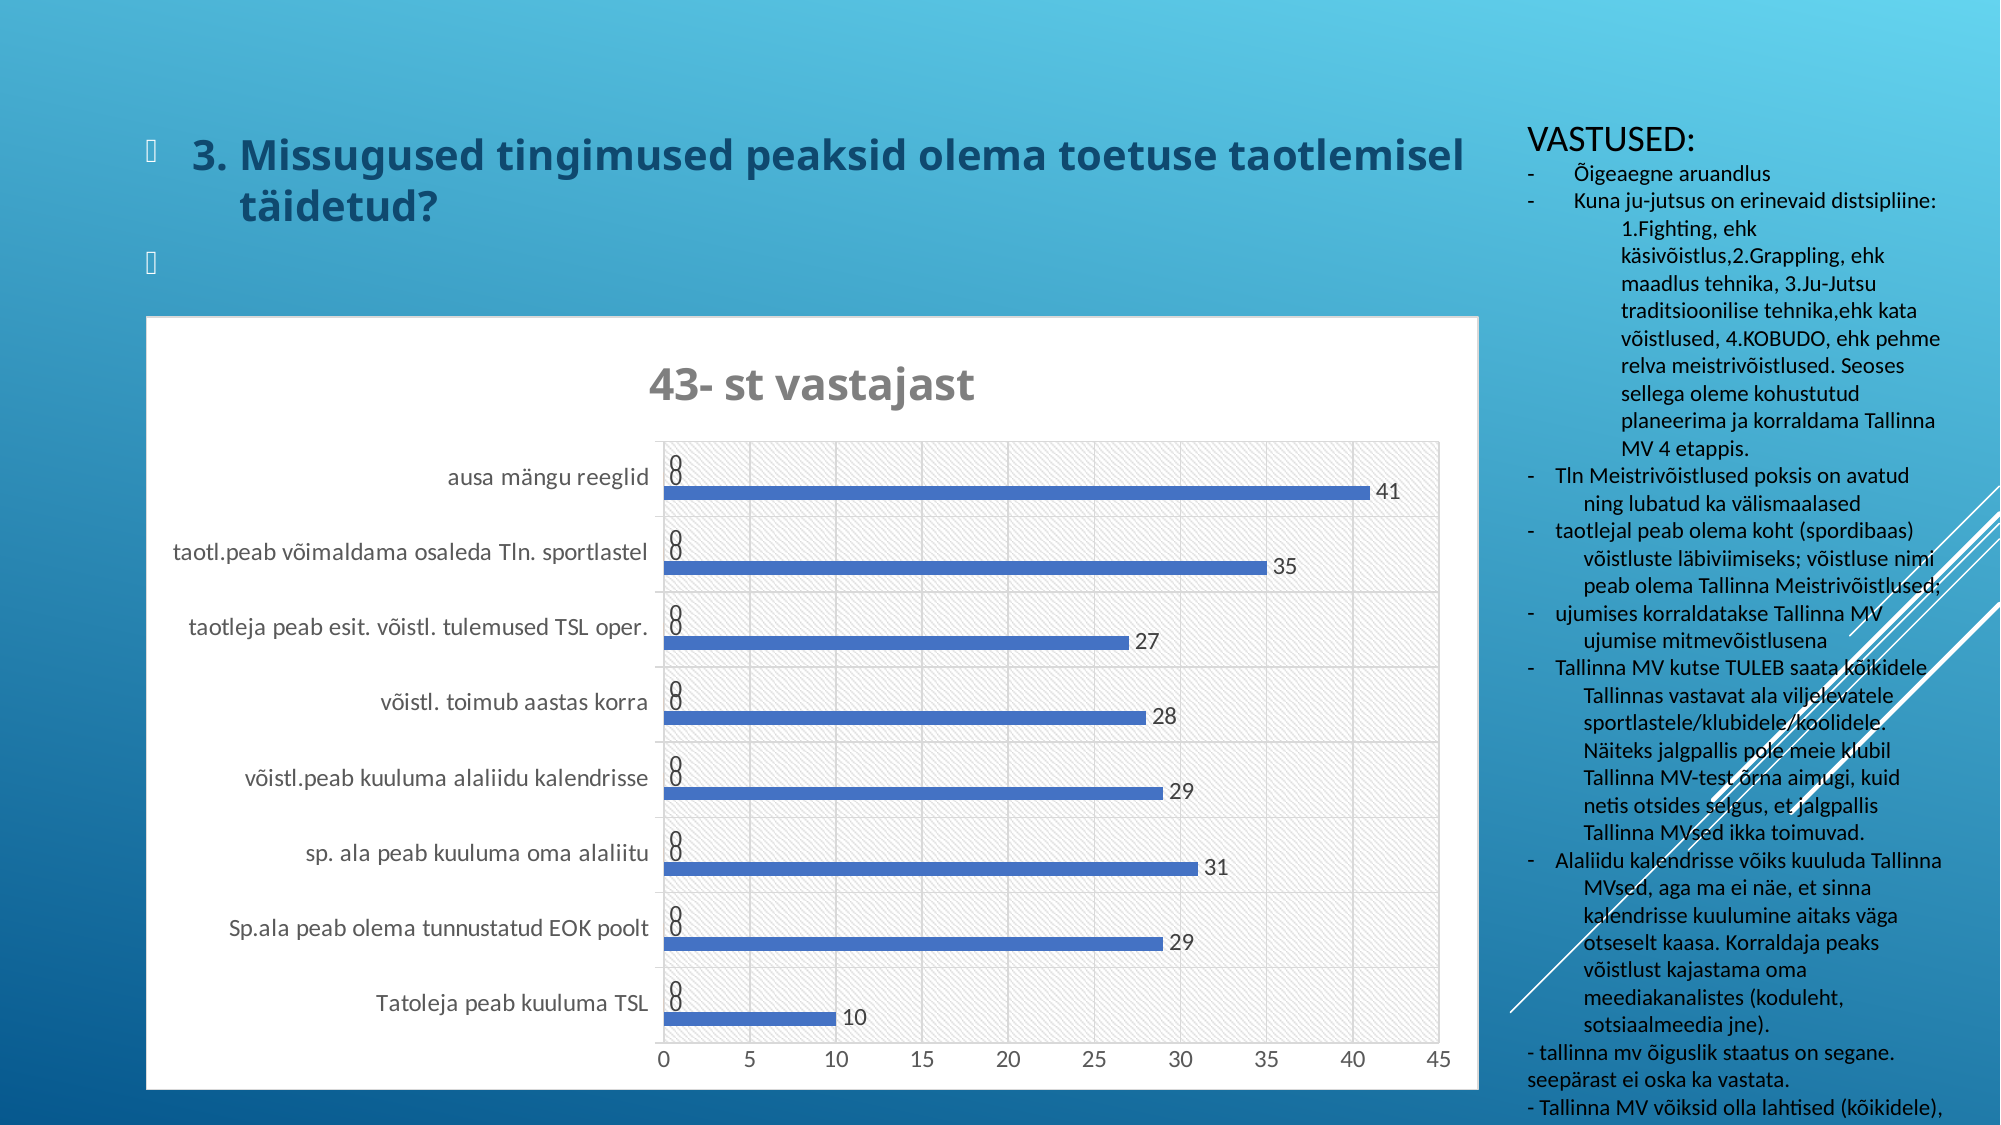

3. Missugused tingimused peaksid olema toetuse taotlemisel täidetud?
VASTUSED:
Õigeaegne aruandlus
Kuna ju-jutsus on erinevaid distsipliine: 1.Fighting, ehk käsivõistlus,2.Grappling, ehk maadlus tehnika, 3.Ju-Jutsu traditsioonilise tehnika,ehk kata võistlused, 4.KOBUDO, ehk pehme relva meistrivõistlused. Seoses sellega oleme kohustutud planeerima ja korraldama Tallinna MV 4 etappis.
Tln Meistrivõistlused poksis on avatud ning lubatud ka välismaalased
taotlejal peab olema koht (spordibaas) võistluste läbiviimiseks; võistluse nimi peab olema Tallinna Meistrivõistlused;
ujumises korraldatakse Tallinna MV ujumise mitmevõistlusena
Tallinna MV kutse TULEB saata kõikidele Tallinnas vastavat ala viljelevatele sportlastele/klubidele/koolidele. Näiteks jalgpallis pole meie klubil Tallinna MV-test õrna aimugi, kuid netis otsides selgus, et jalgpallis Tallinna MVsed ikka toimuvad.
Alaliidu kalendrisse võiks kuuluda Tallinna MVsed, aga ma ei näe, et sinna kalendrisse kuulumine aitaks väga otseselt kaasa. Korraldaja peaks võistlust kajastama oma meediakanalistes (koduleht, sotsiaalmeedia jne).
- tallinna mv õiguslik staatus on segane. seepärast ei oska ka vastata.
- Tallinna MV võiksid olla lahtised (kõikidele), vähemalt meie spordialal.
- Võistlus võiks olla rahvusvahelises kalendris.
### Chart: 43- st vastajast
| Category | Sari 1 | Sari 2 | Sari 3 |
|---|---|---|---|
| Tatoleja peab kuuluma TSL | 10.0 | 0.0 | 0.0 |
| Sp.ala peab olema tunnustatud EOK poolt | 29.0 | 0.0 | 0.0 |
| sp. ala peab kuuluma oma alaliitu | 31.0 | 0.0 | 0.0 |
| võistl.peab kuuluma alaliidu kalendrisse | 29.0 | 0.0 | 0.0 |
| võistl. toimub aastas korra | 28.0 | 0.0 | 0.0 |
| taotleja peab esit. võistl. tulemused TSL oper. | 27.0 | 0.0 | 0.0 |
| taotl.peab võimaldama osaleda Tln. sportlastel | 35.0 | 0.0 | 0.0 |
| ausa mängu reeglid | 41.0 | 0.0 | 0.0 |#